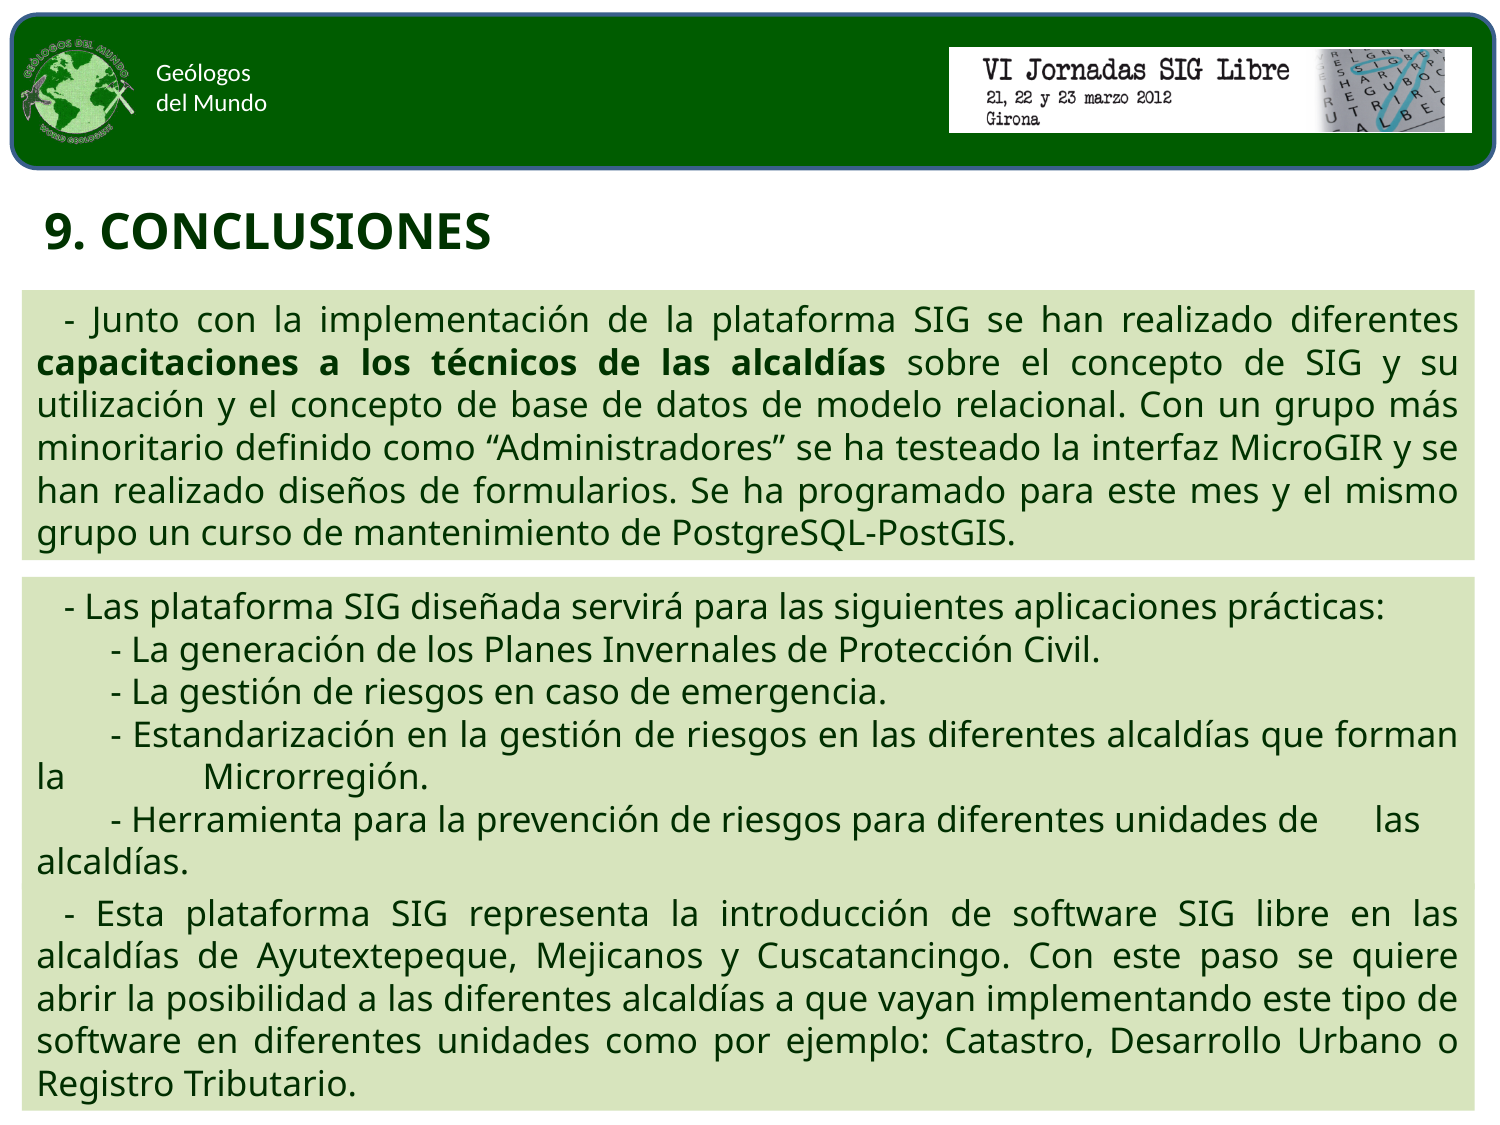

Geólogos
del Mundo
9. CONCLUSIONES
- Junto con la implementación de la plataforma SIG se han realizado diferentes capacitaciones a los técnicos de las alcaldías sobre el concepto de SIG y su utilización y el concepto de base de datos de modelo relacional. Con un grupo más minoritario definido como “Administradores” se ha testeado la interfaz MicroGIR y se han realizado diseños de formularios. Se ha programado para este mes y el mismo grupo un curso de mantenimiento de PostgreSQL-PostGIS.
- Las plataforma SIG diseñada servirá para las siguientes aplicaciones prácticas:
	- La generación de los Planes Invernales de Protección Civil.
	- La gestión de riesgos en caso de emergencia.
	- Estandarización en la gestión de riesgos en las diferentes alcaldías que forman la 		 Microrregión.
	- Herramienta para la prevención de riesgos para diferentes unidades de 	 las alcaldías.
- Esta plataforma SIG representa la introducción de software SIG libre en las alcaldías de Ayutextepeque, Mejicanos y Cuscatancingo. Con este paso se quiere abrir la posibilidad a las diferentes alcaldías a que vayan implementando este tipo de software en diferentes unidades como por ejemplo: Catastro, Desarrollo Urbano o Registro Tributario.